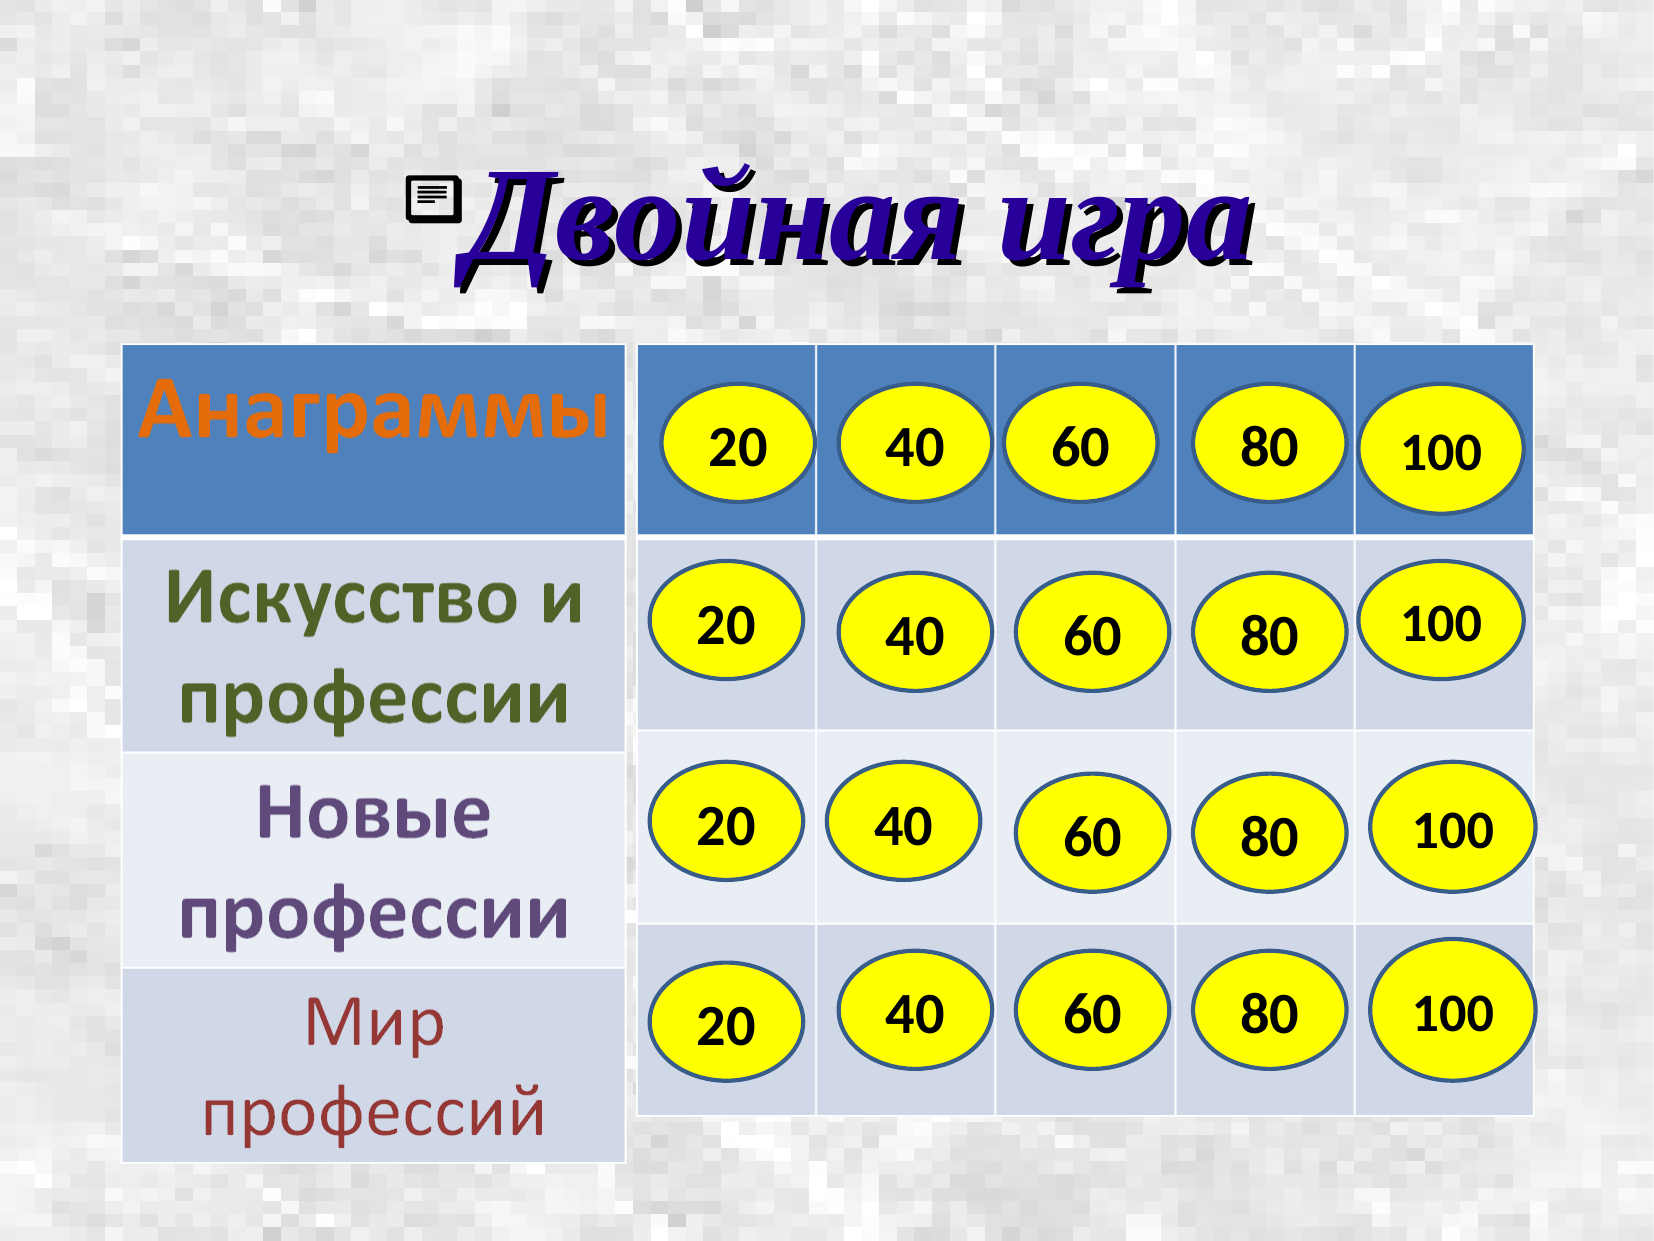

# Двойная игра
20
40
60
80
100
20
100
40
60
80
20
40
100
60
80
100
40
60
80
20